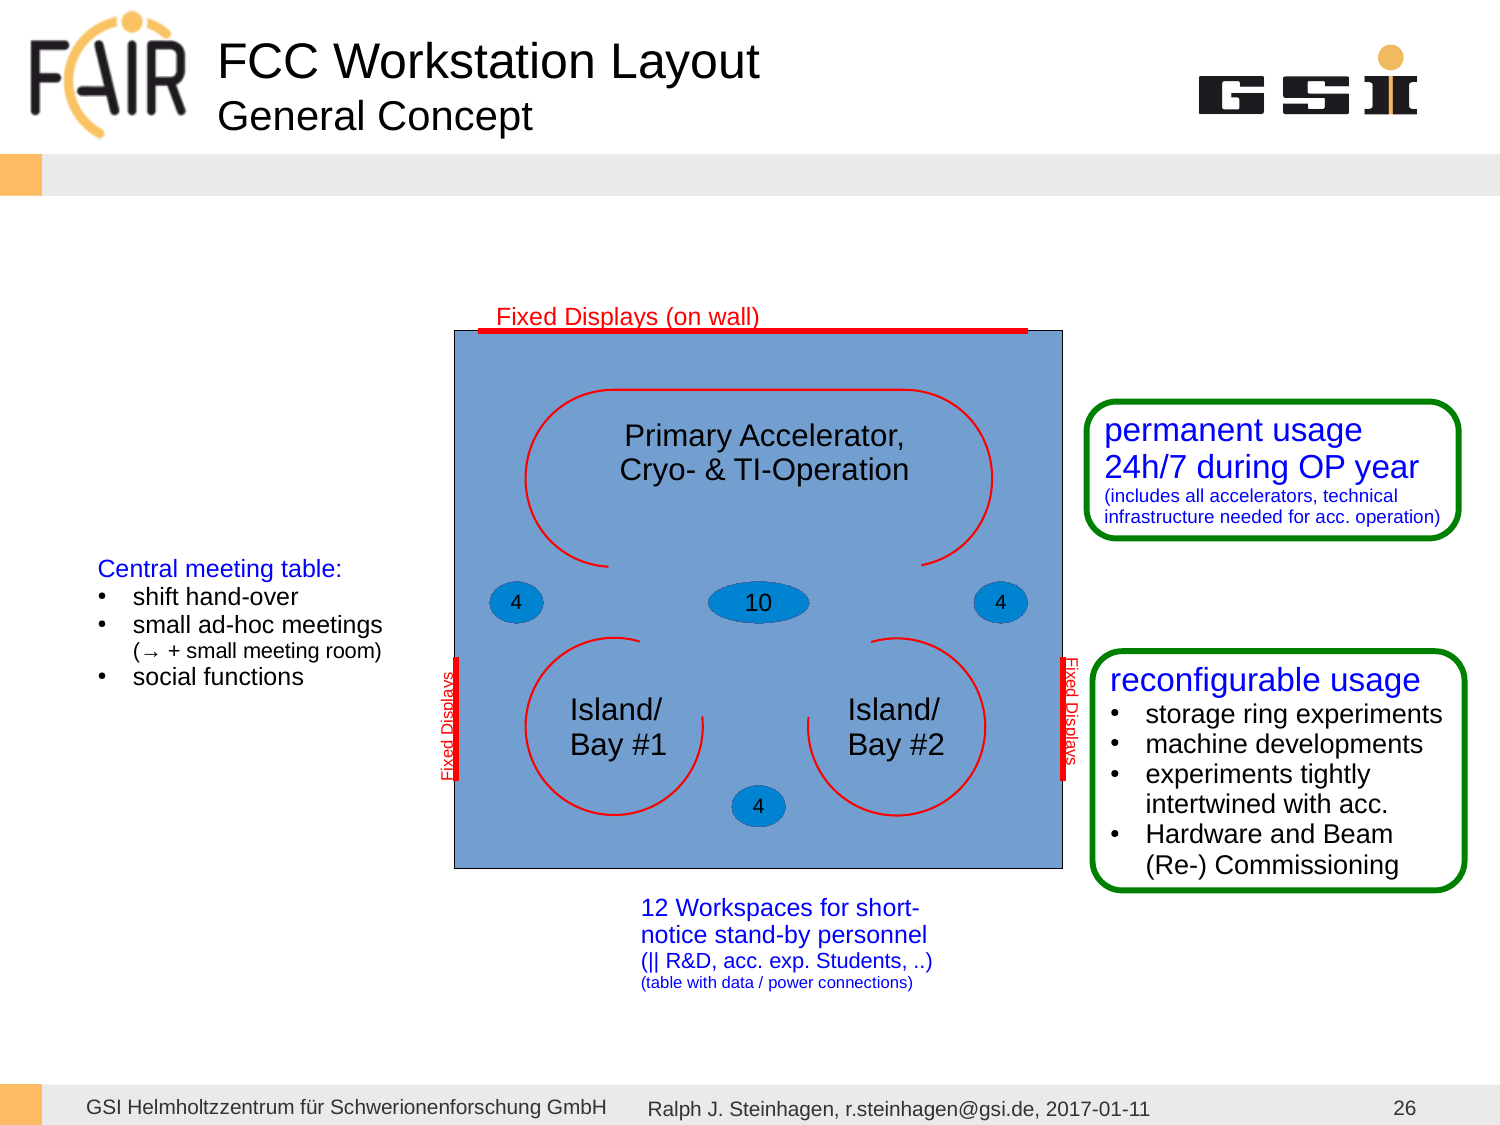

# FCC Workstation Layout General Concept
Fixed Displays (on wall)
Primary Accelerator,
Cryo- & TI-Operation
permanent usage 24h/7 during OP year
(includes all accelerators, technical infrastructure needed for acc. operation)
Central meeting table:
shift hand-over
small ad-hoc meetings (→ + small meeting room)
social functions
Island/
Bay #1
Island/
Bay #2
4
4
4
10
reconfigurable usage
storage ring experiments
machine developments
experiments tightly intertwined with acc.
Hardware and Beam (Re-) Commissioning
Fixed Displays
Fixed Displays
12 Workspaces for short-notice stand-by personnel (|| R&D, acc. exp. Students, ..)
(table with data / power connections)